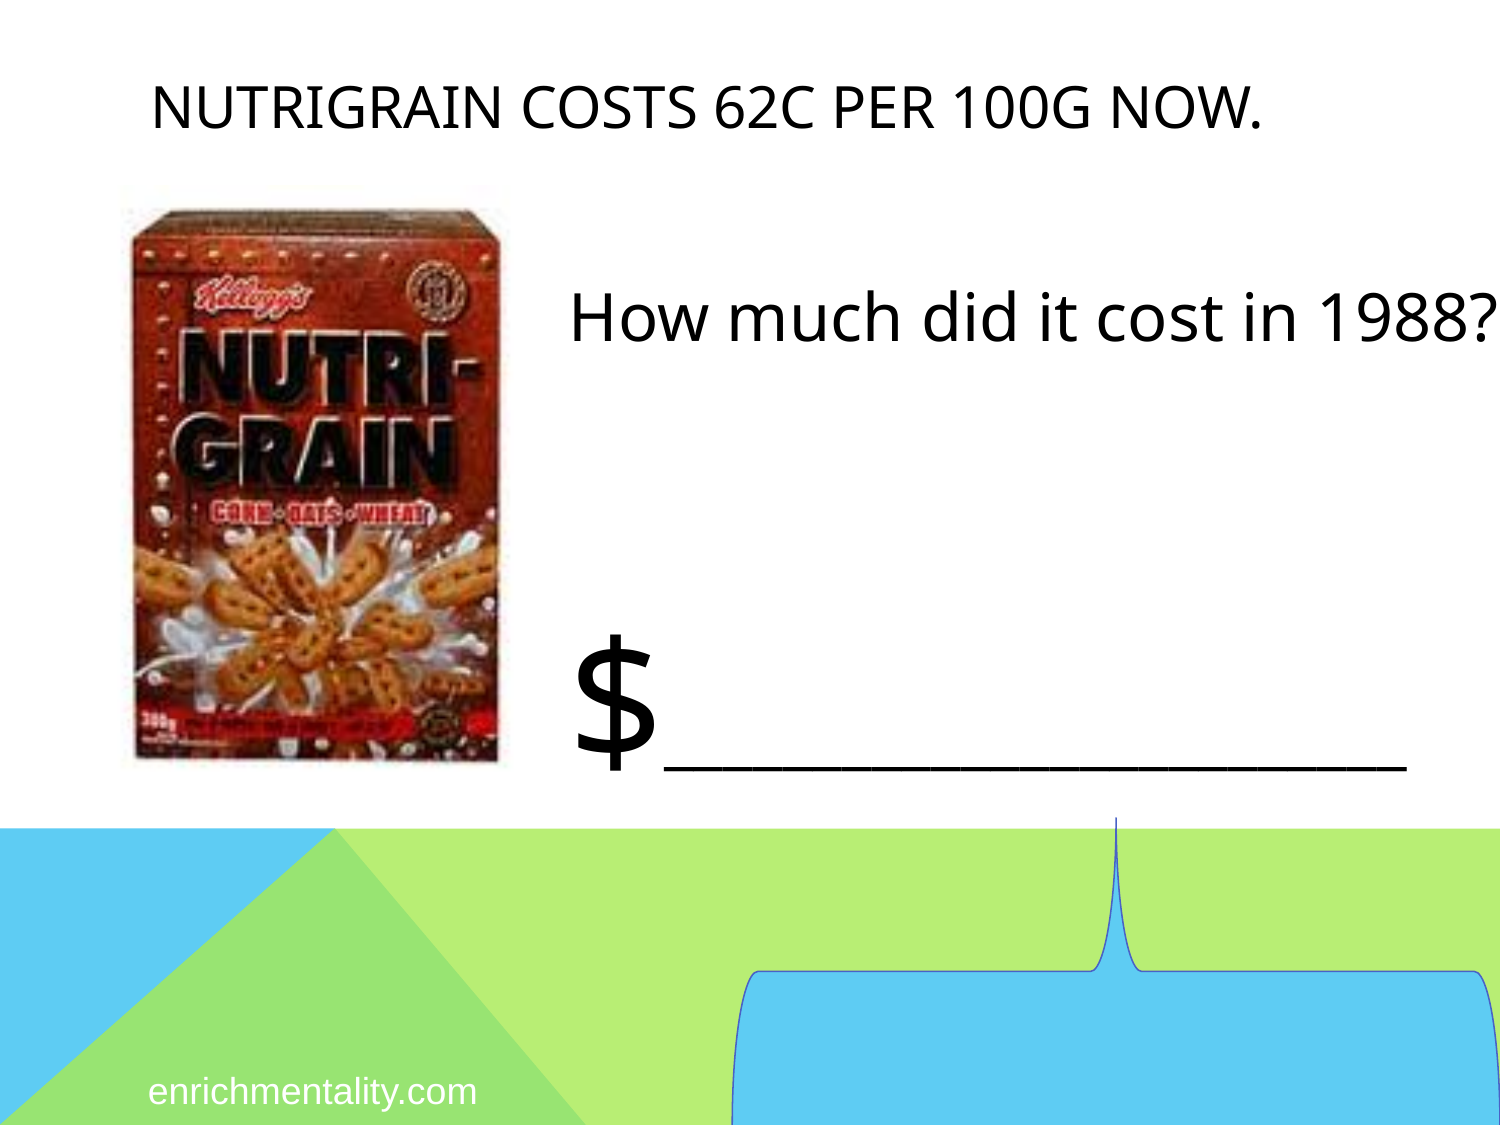

# Nutrigrain costs 62c per 100g now.
How much did it cost in 1988?
$_________________________
62c per 100g
enrichmentality.com